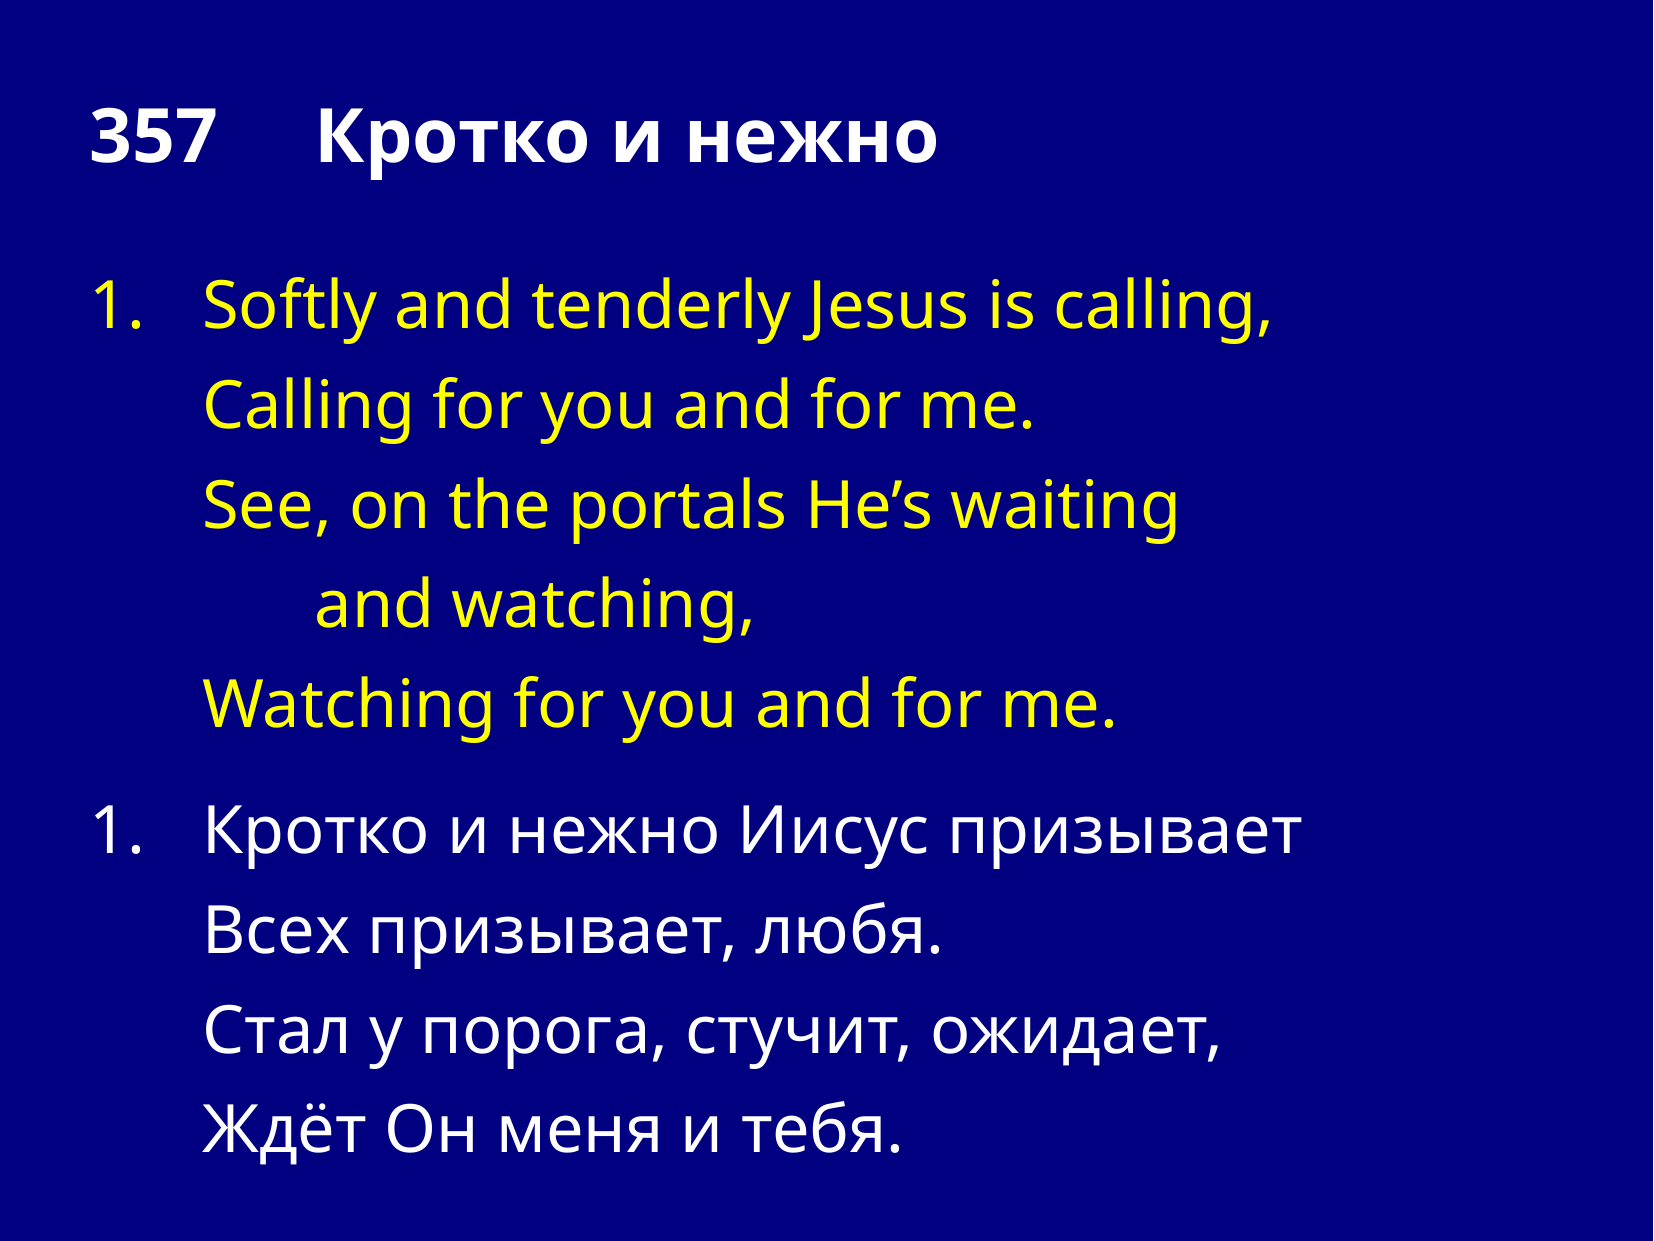

357	Кротко и нежно
1.	Softly and tenderly Jesus is calling,
	Calling for you and for me.
	See, on the portals He’s waiting
		and watching,
	Watching for you and for me.
1.	Кротко и нежно Иисус призывает
	Всех призывает, любя.
	Стал у порога, стучит, ожидает,
	Ждёт Он меня и тебя.